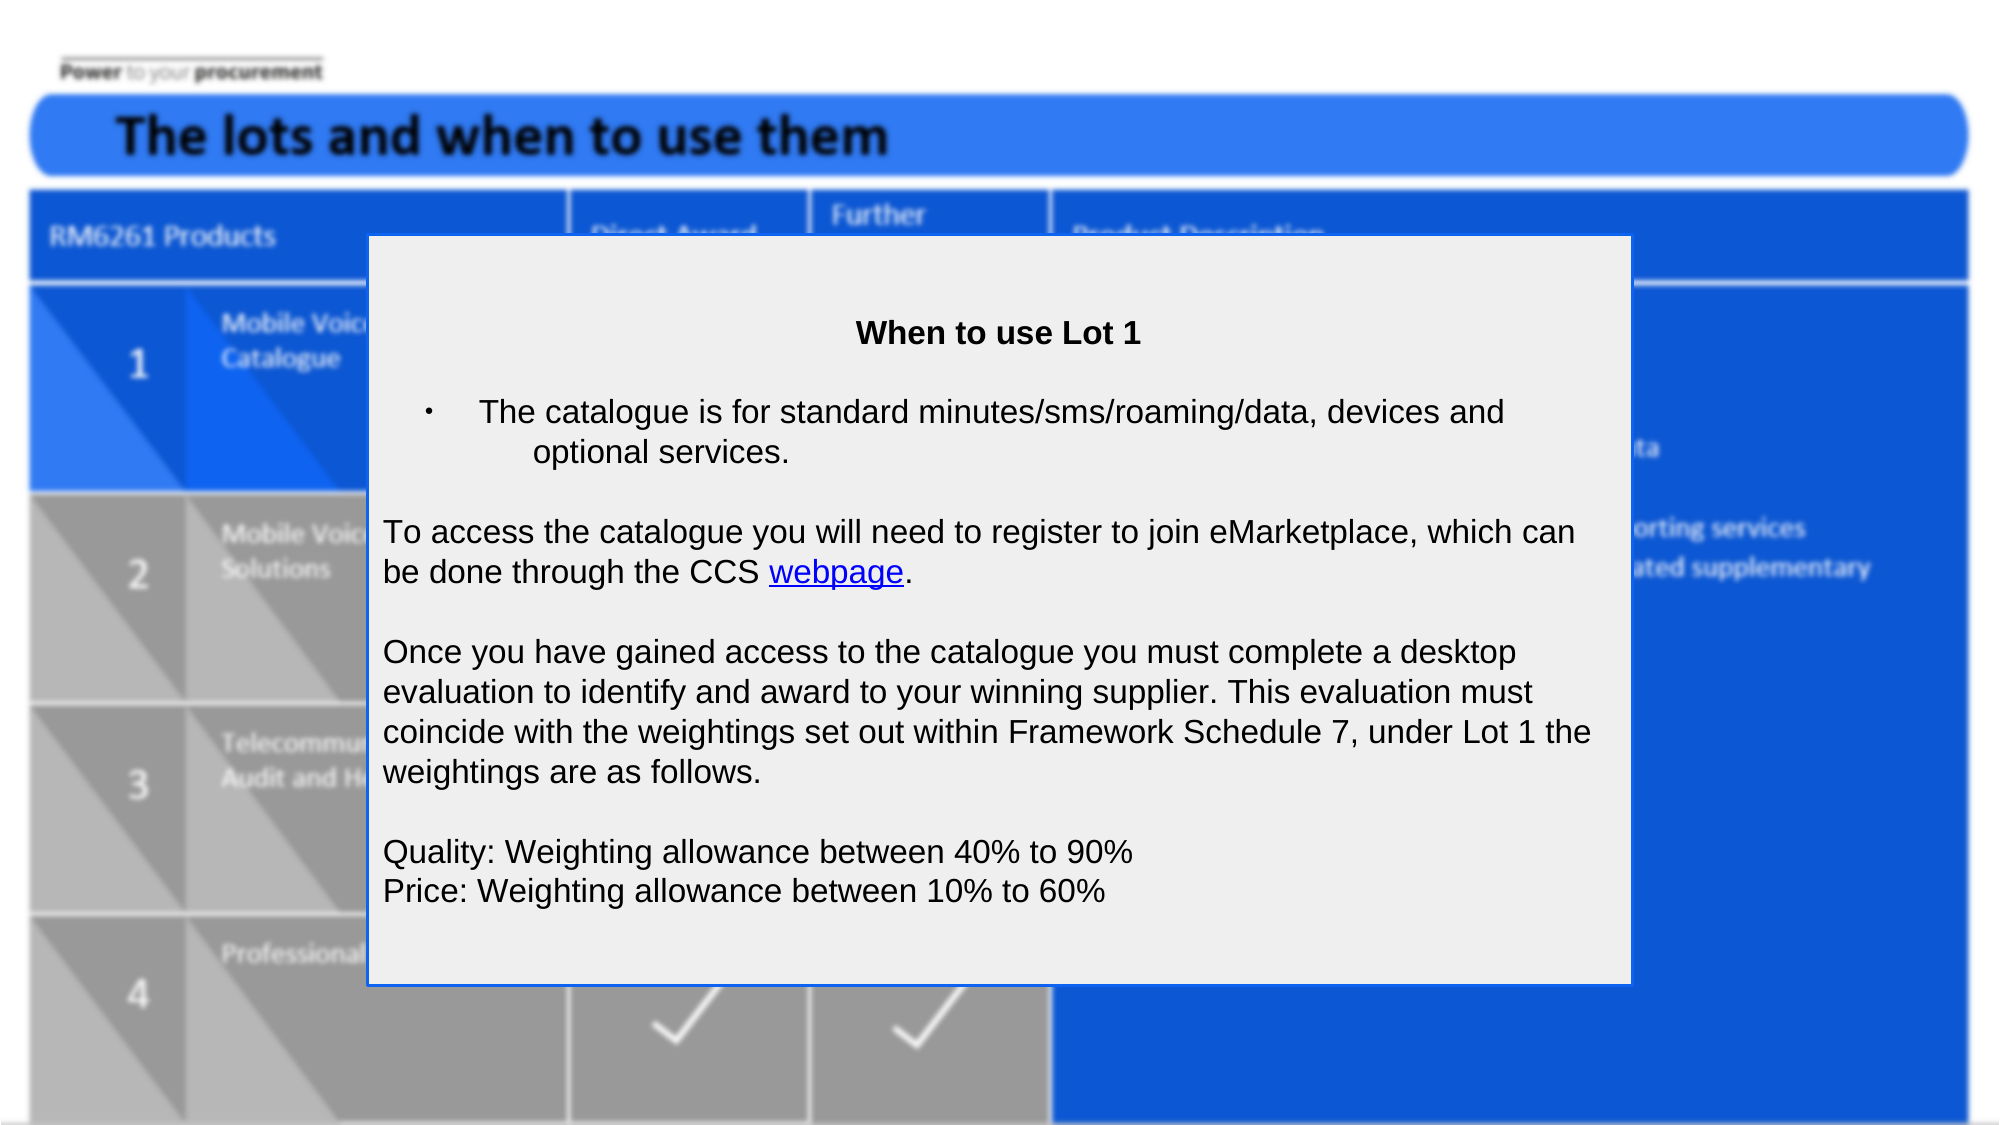

#
When to use Lot 1
The catalogue is for standard minutes/sms/roaming/data, devices and optional services.
To access the catalogue you will need to register to join eMarketplace, which can be done through the CCS webpage.
Once you have gained access to the catalogue you must complete a desktop evaluation to identify and award to your winning supplier. This evaluation must coincide with the weightings set out within Framework Schedule 7, under Lot 1 the weightings are as follows.
Quality: Weighting allowance between 40% to 90%
Price: Weighting allowance between 10% to 60%